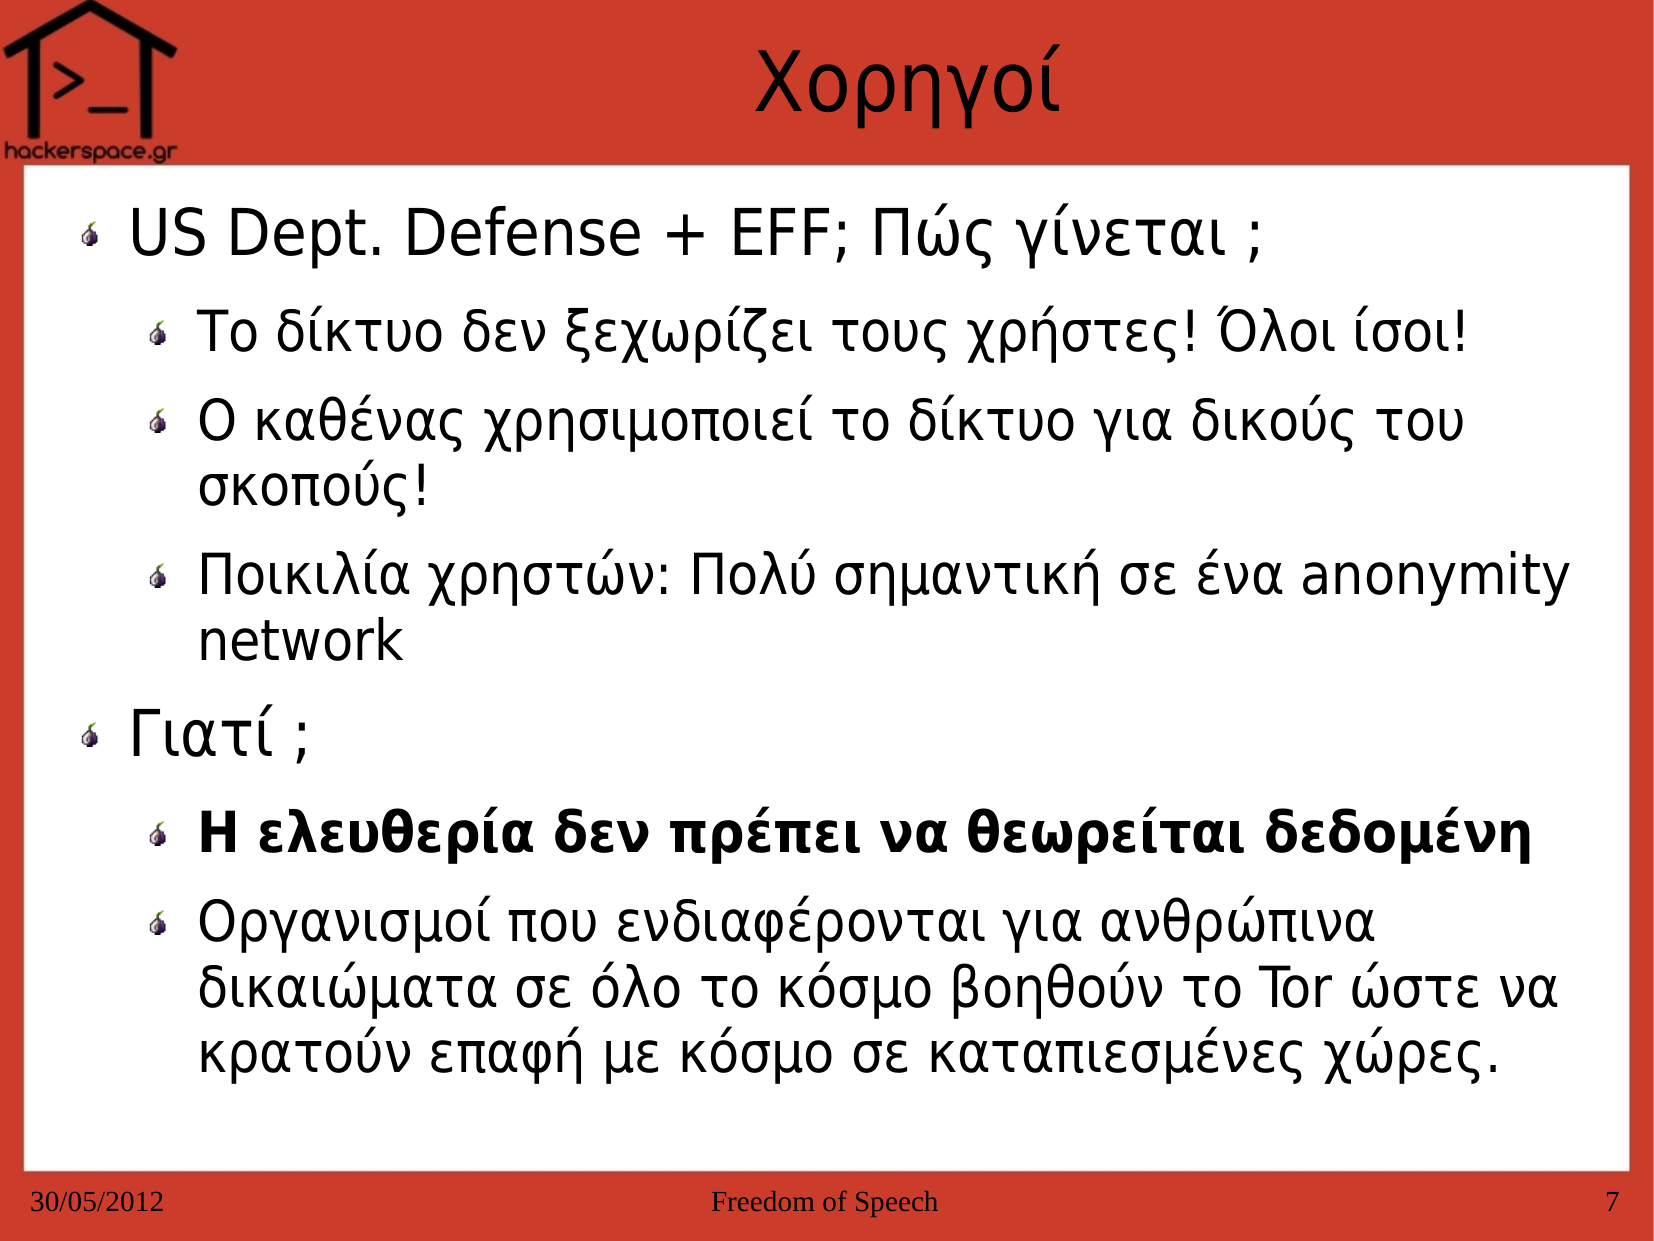

# Χορηγοί
US Dept. Defense + EFF; Πώς γίνεται ;
Το δίκτυο δεν ξεχωρίζει τους χρήστες! Όλοι ίσοι!
Ο καθένας χρησιμοποιεί το δίκτυο για δικούς του σκοπούς!
Ποικιλία χρηστών: Πολύ σημαντική σε ένα anonymity network
Γιατί ;
Η ελευθερία δεν πρέπει να θεωρείται δεδομένη
Οργανισμοί που ενδιαφέρονται για ανθρώπινα δικαιώματα σε όλο το κόσμο βοηθούν το Tor ώστε να κρατούν επαφή με κόσμο σε καταπιεσμένες χώρες.
30/05/2012
Freedom of Speech
7